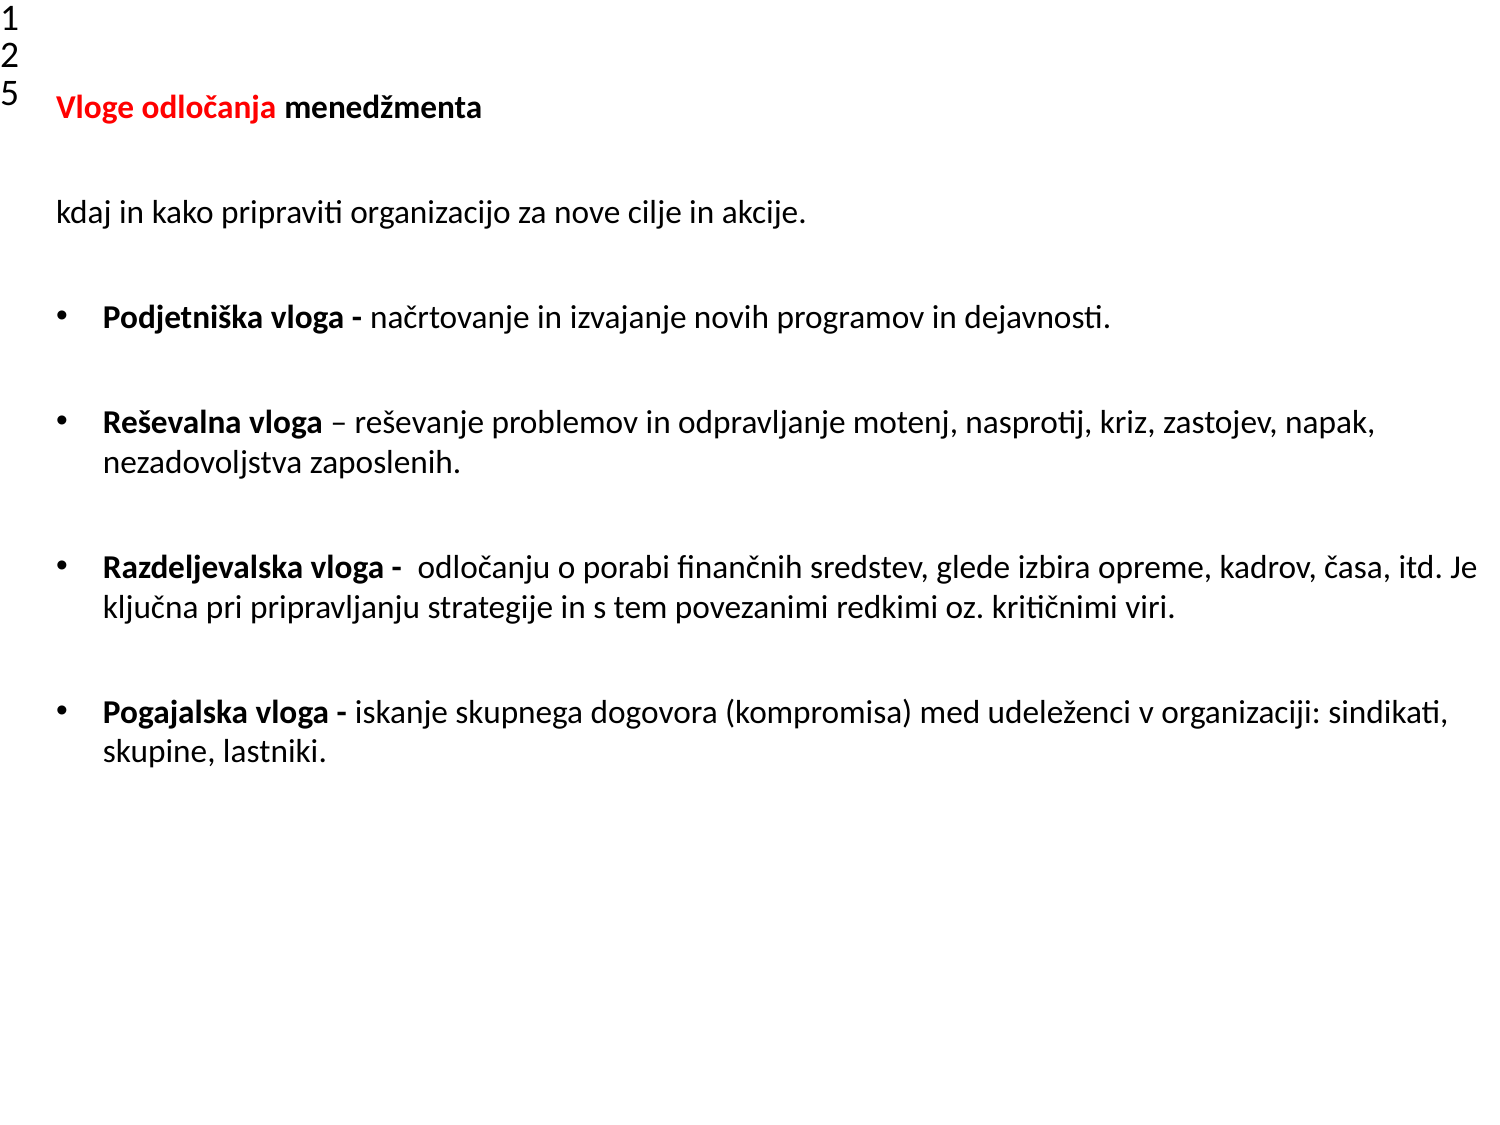

Vloge odločanja menedžmenta
kdaj in kako pripraviti organizacijo za nove cilje in akcije.
Podjetniška vloga - načrtovanje in izvajanje novih programov in dejavnosti.
Reševalna vloga – reševanje problemov in odpravljanje motenj, nasprotij, kriz, zastojev, napak, nezadovoljstva zaposlenih.
Razdeljevalska vloga - odločanju o porabi finančnih sredstev, glede izbira opreme, kadrov, časa, itd. Je ključna pri pripravljanju strategije in s tem povezanimi redkimi oz. kritičnimi viri.
Pogajalska vloga - iskanje skupnega dogovora (kompromisa) med udeleženci v organizaciji: sindikati, skupine, lastniki.